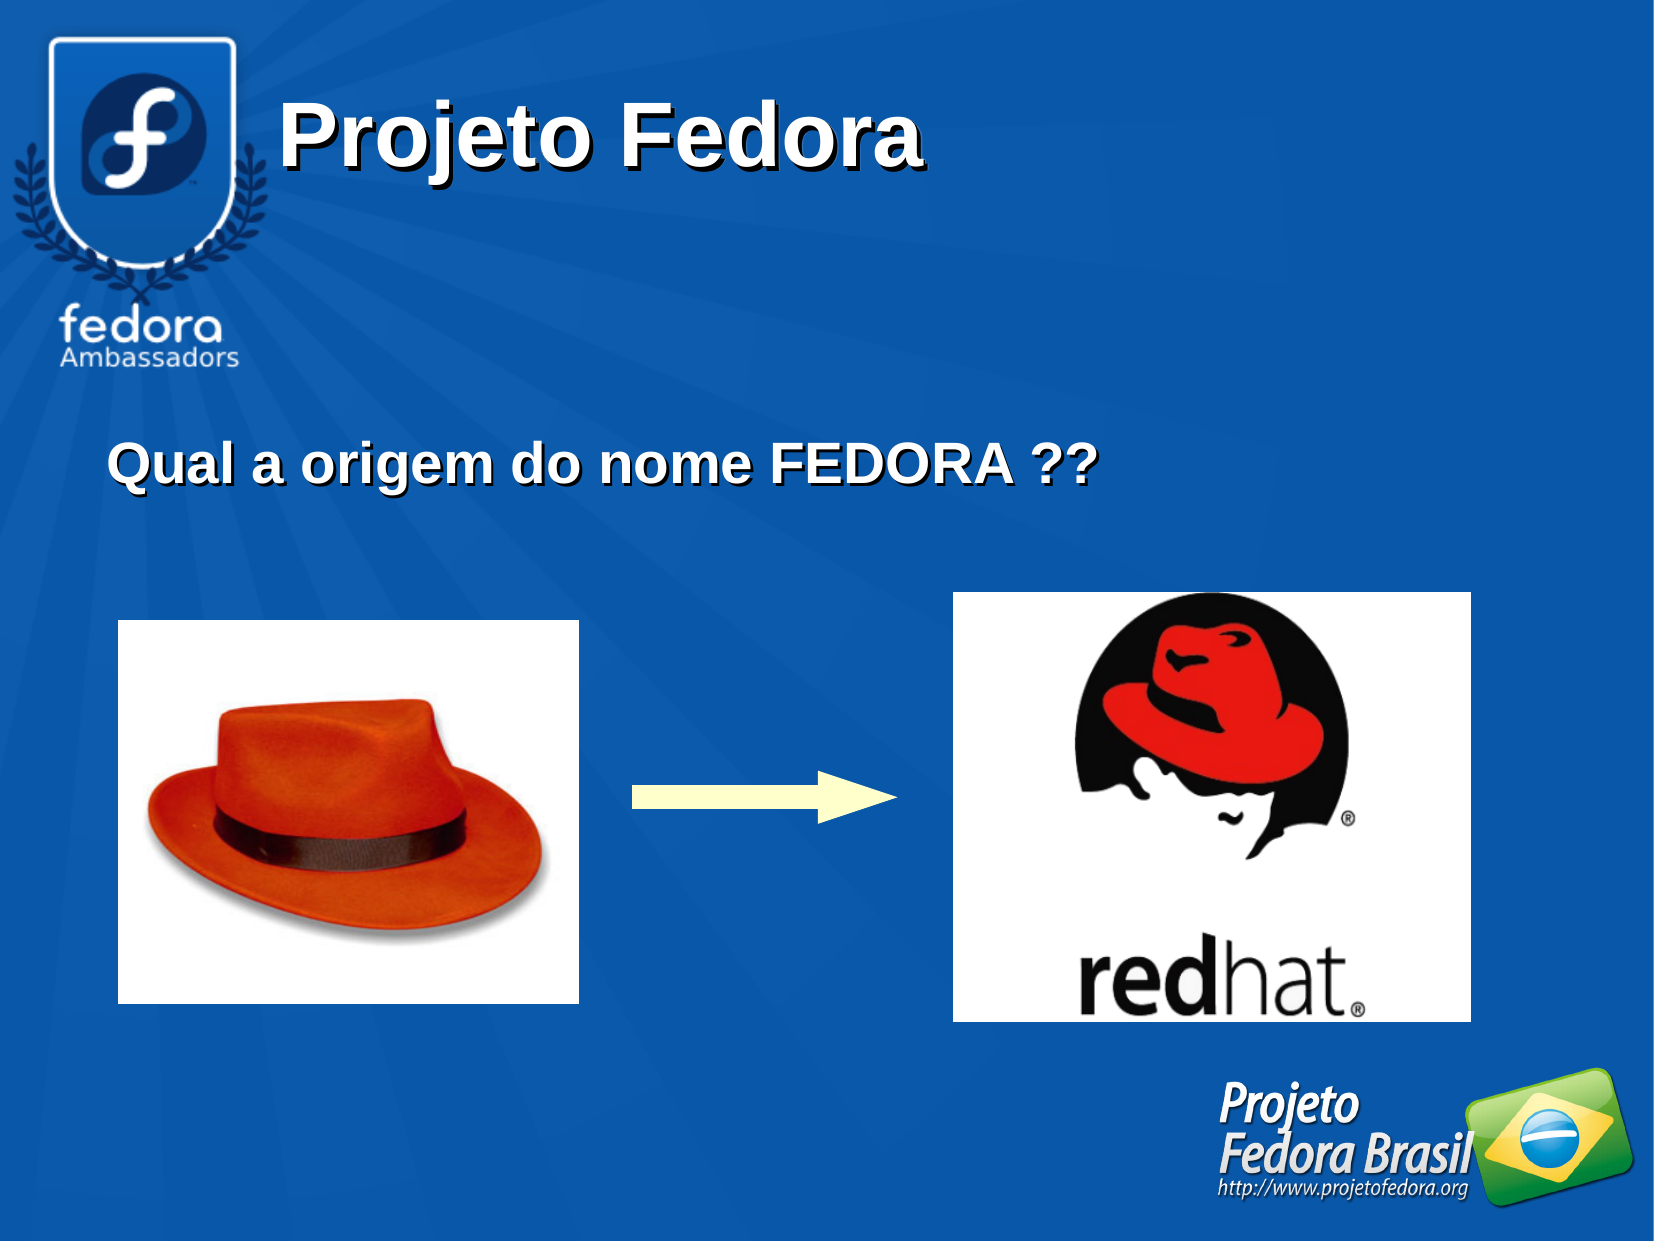

# Projeto Fedora
Qual a origem do nome FEDORA ??